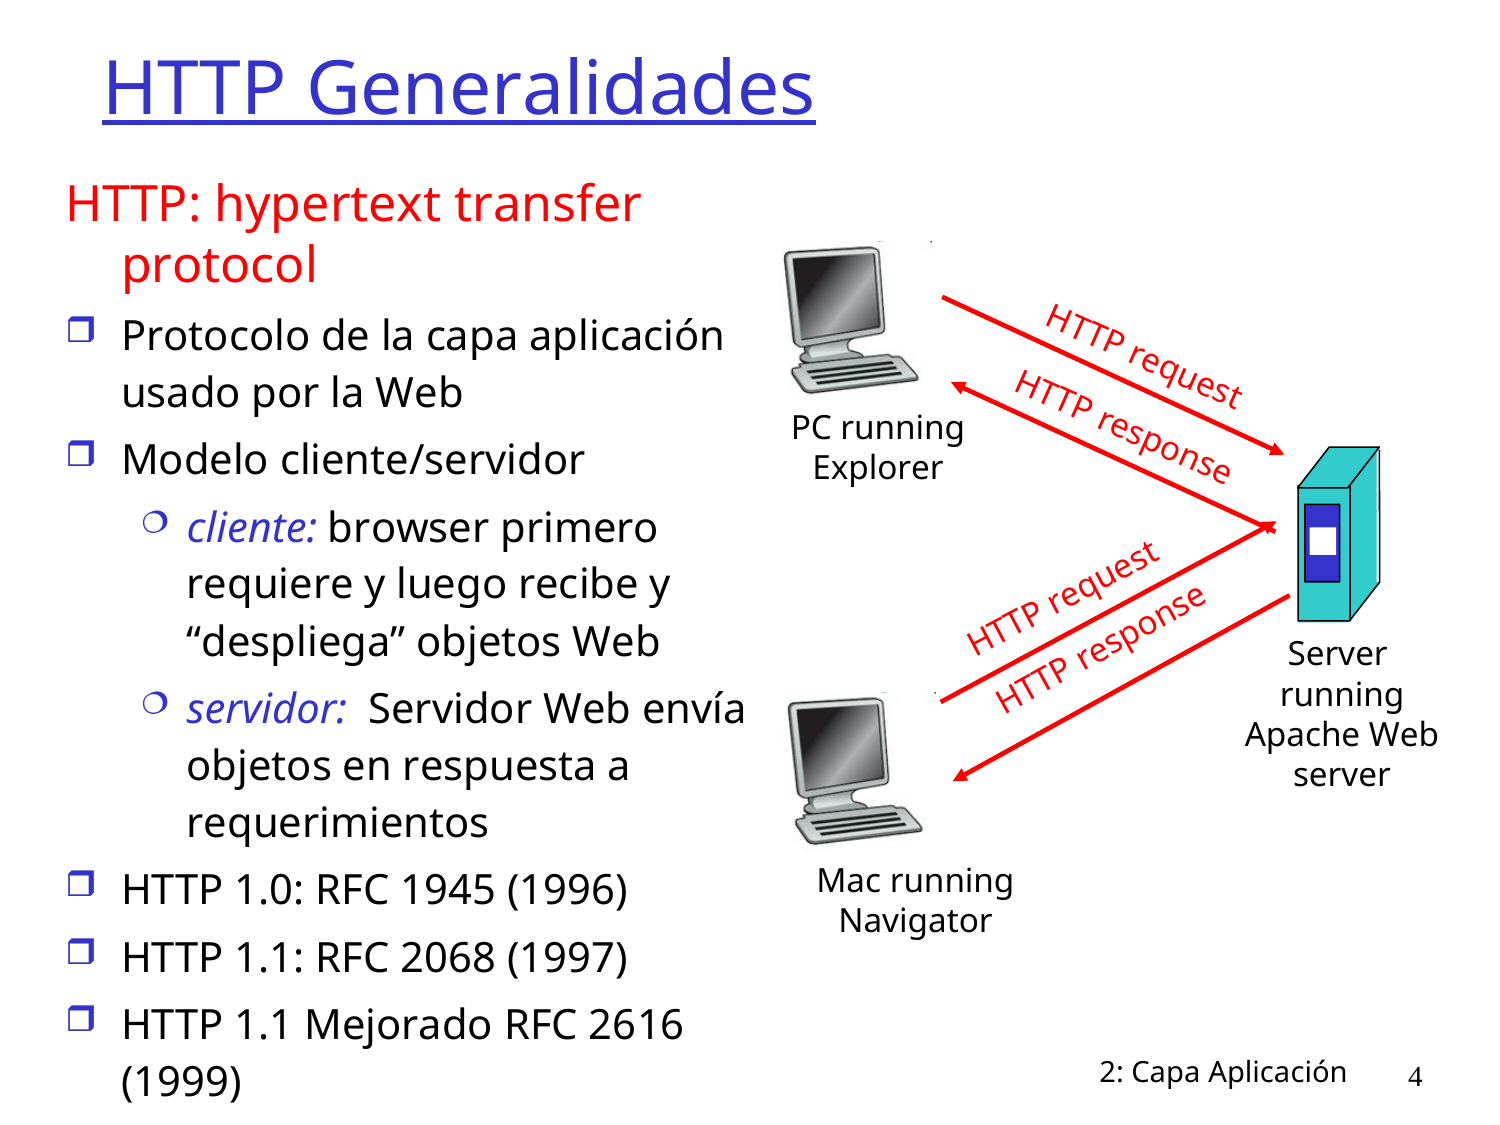

# HTTP Generalidades
HTTP: hypertext transfer protocol
Protocolo de la capa aplicación usado por la Web
Modelo cliente/servidor
cliente: browser primero requiere y luego recibe y “despliega” objetos Web
servidor: Servidor Web envía objetos en respuesta a requerimientos
HTTP 1.0: RFC 1945 (1996)
HTTP 1.1: RFC 2068 (1997)
HTTP 1.1 Mejorado RFC 2616 (1999)
HTTP request
HTTP response
PC running
Explorer
HTTP request
HTTP response
Server
running
Apache Web
server
Mac running
Navigator